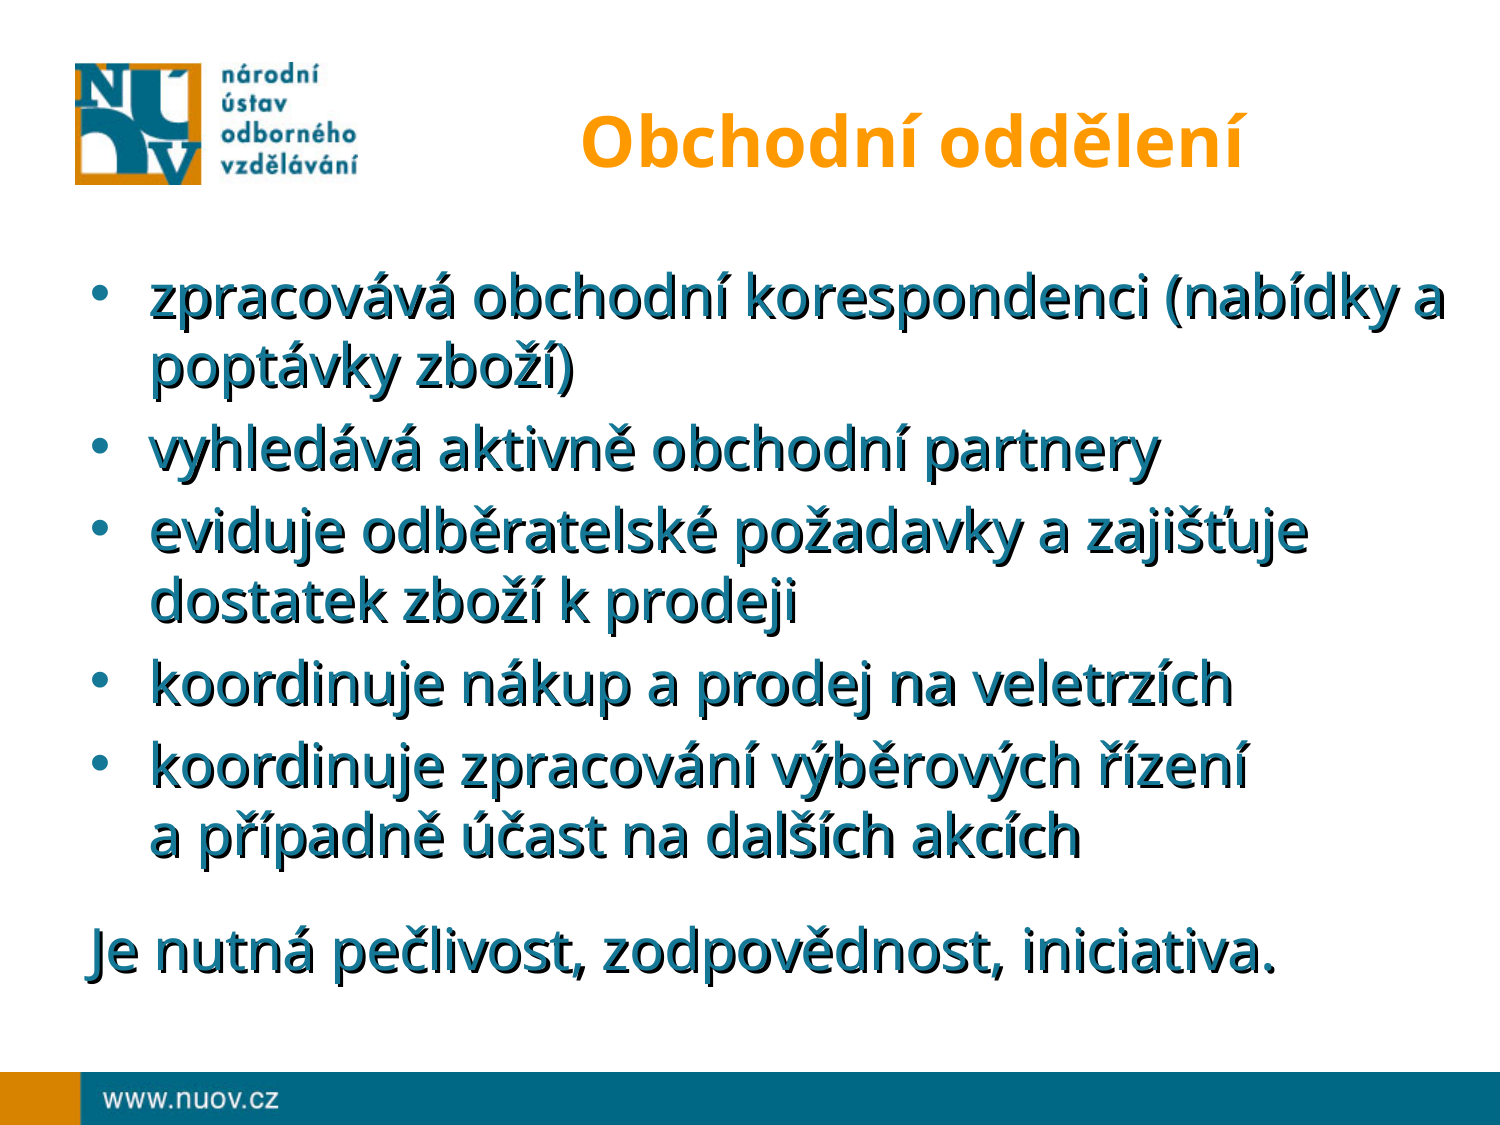

# Obchodní oddělení
zpracovává obchodní korespondenci (nabídky a poptávky zboží)
vyhledává aktivně obchodní partnery
eviduje odběratelské požadavky a zajišťuje dostatek zboží k prodeji
koordinuje nákup a prodej na veletrzích
koordinuje zpracování výběrových řízení
a případně účast na dalších akcích
Je nutná pečlivost, zodpovědnost, iniciativa.